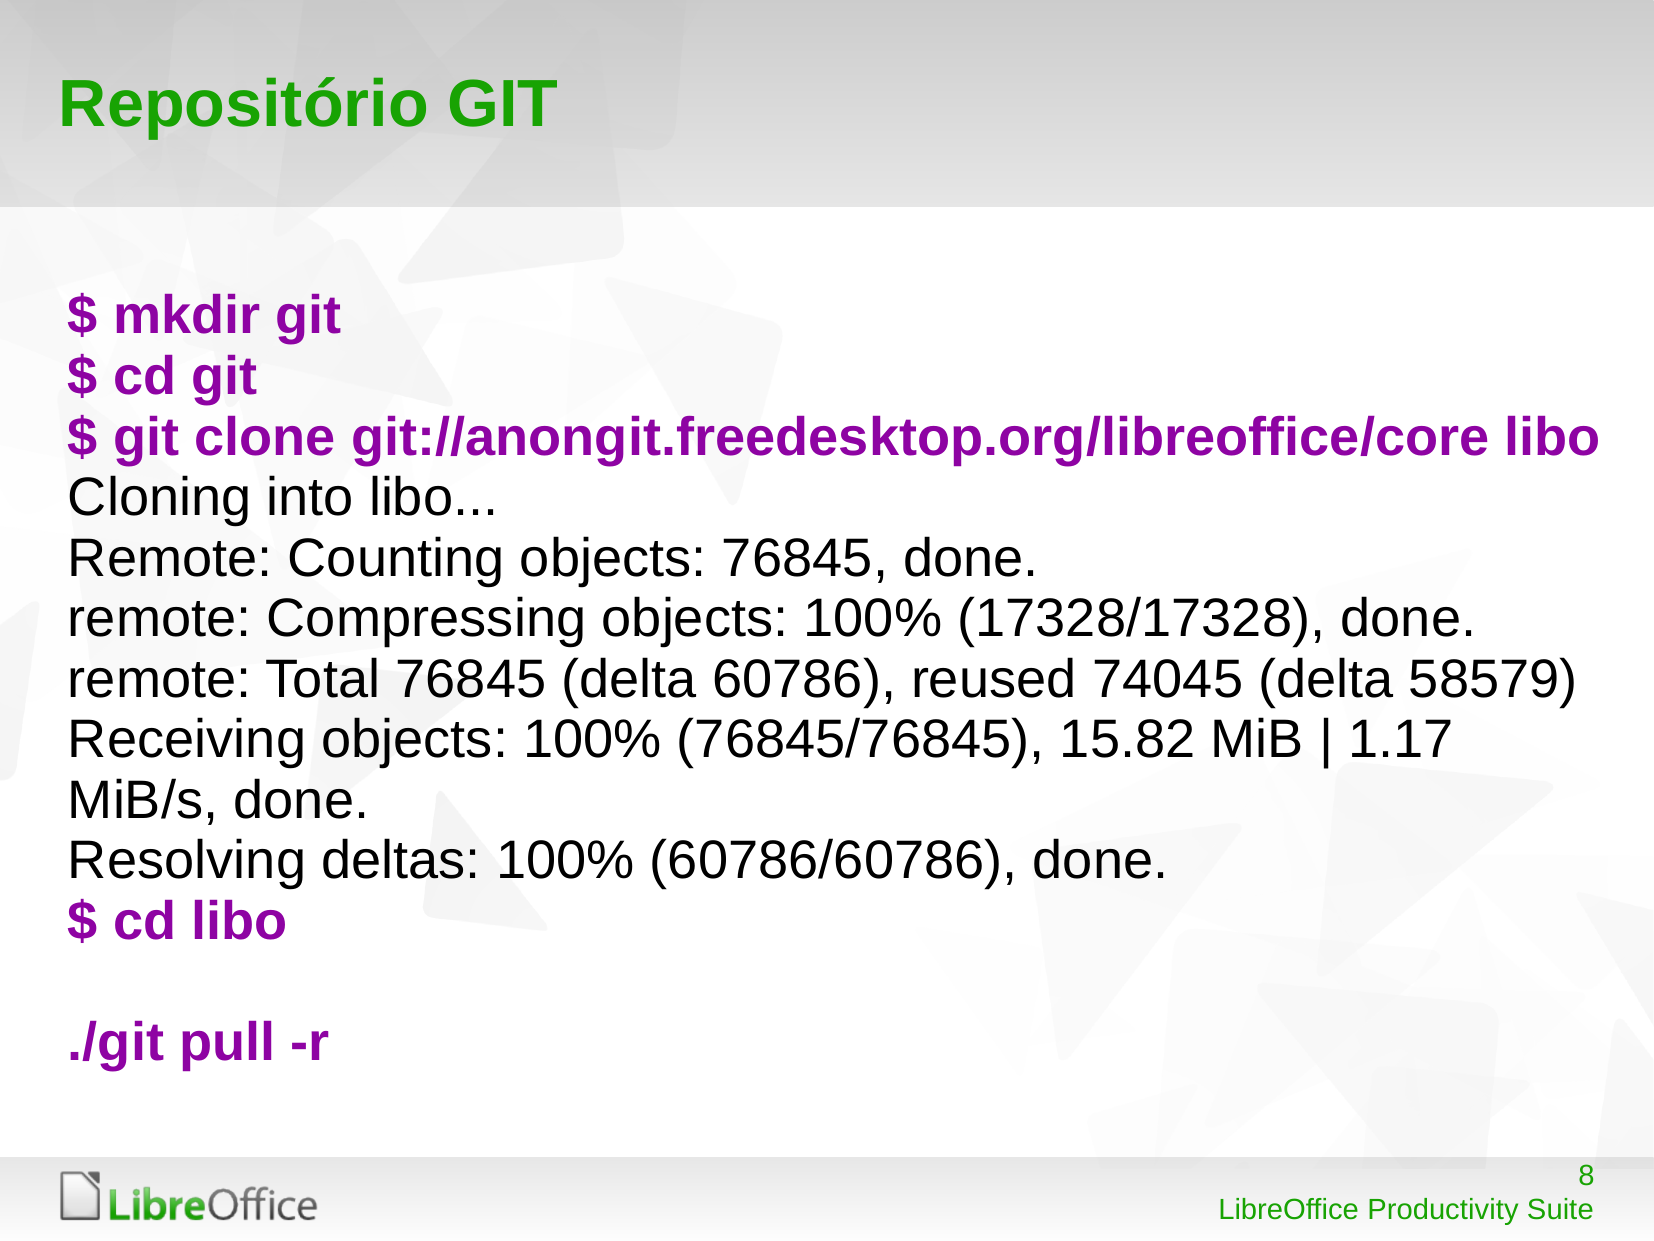

# Repositório GIT
$ mkdir git
$ cd git
$ git clone git://anongit.freedesktop.org/libreoffice/core libo
Cloning into libo...
Remote: Counting objects: 76845, done.
remote: Compressing objects: 100% (17328/17328), done.
remote: Total 76845 (delta 60786), reused 74045 (delta 58579)
Receiving objects: 100% (76845/76845), 15.82 MiB | 1.17 MiB/s, done.
Resolving deltas: 100% (60786/60786), done.
$ cd libo
./git pull -r
8
LibreOffice Productivity Suite